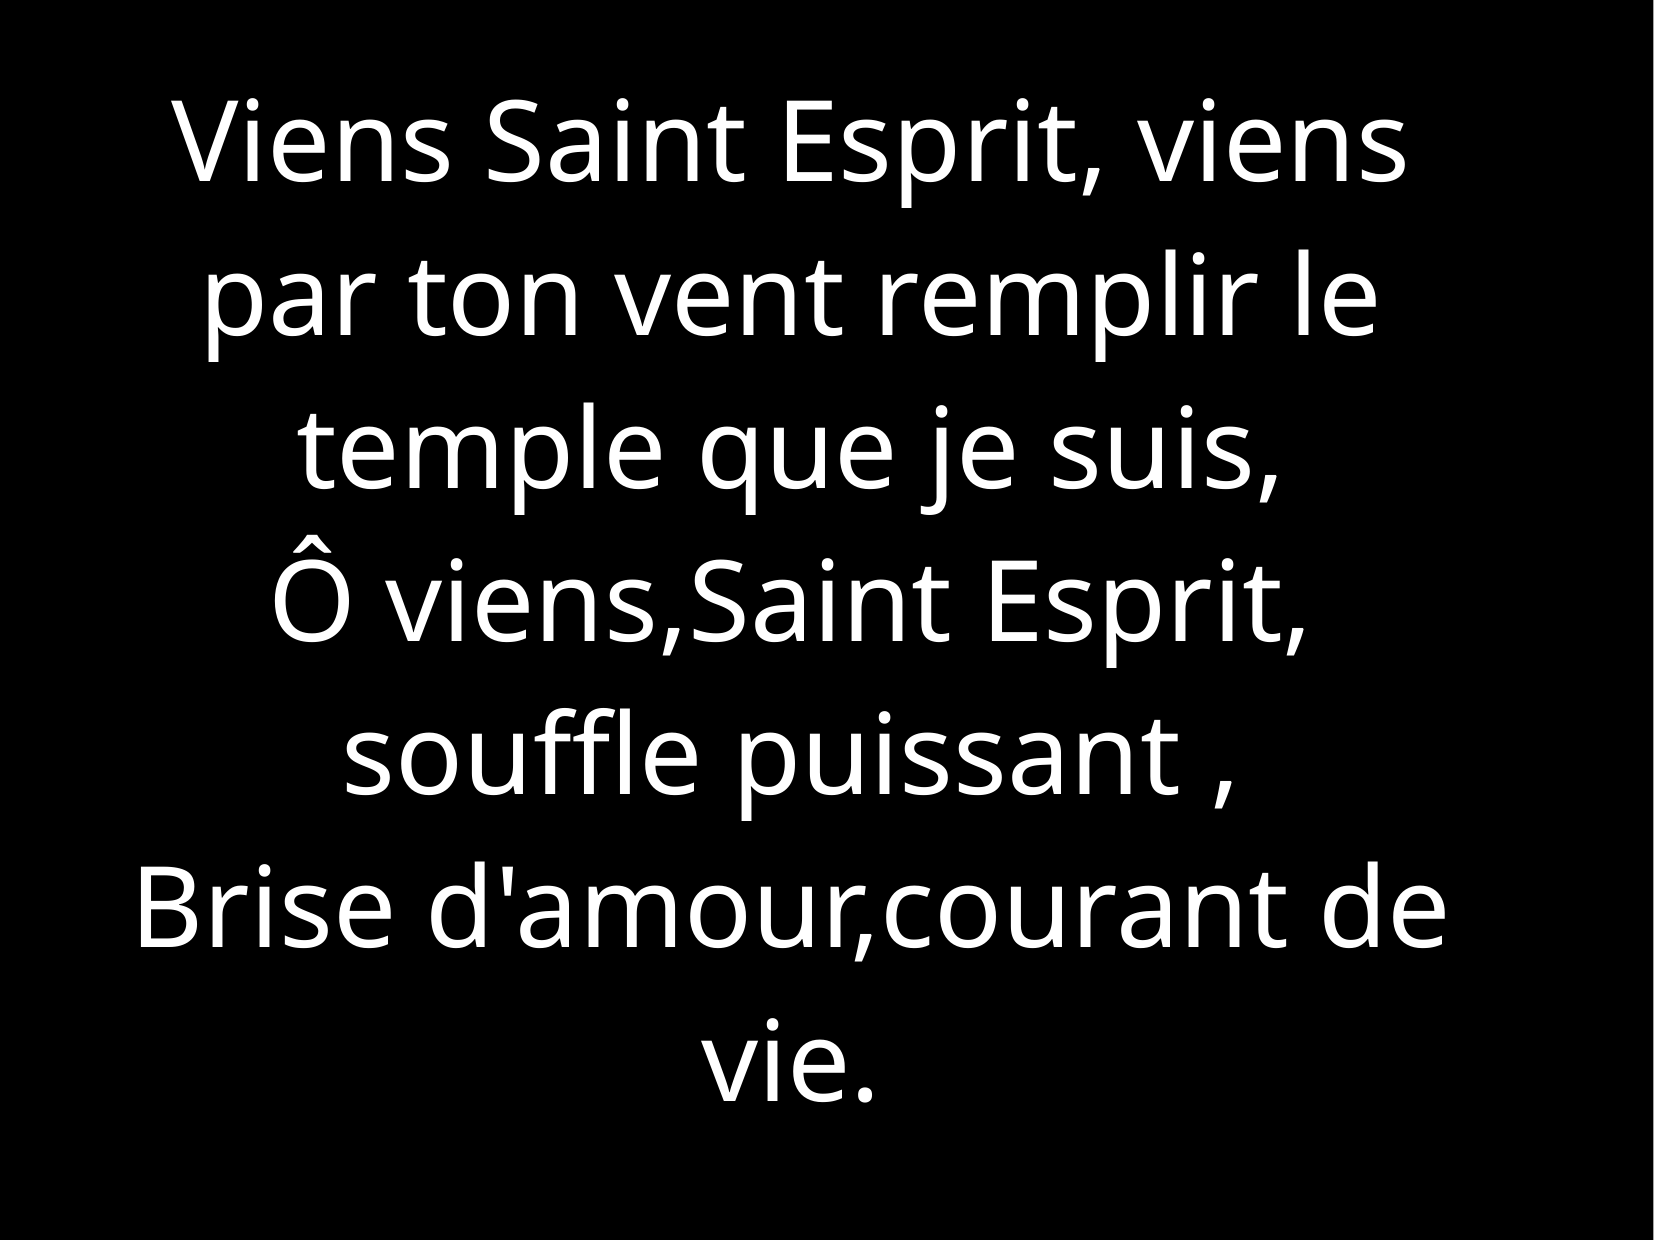

# Viens Saint Esprit, viens par ton vent remplir le temple que je suis,
Ô viens,Saint Esprit,
souffle puissant ,
Brise d'amour,courant de vie.